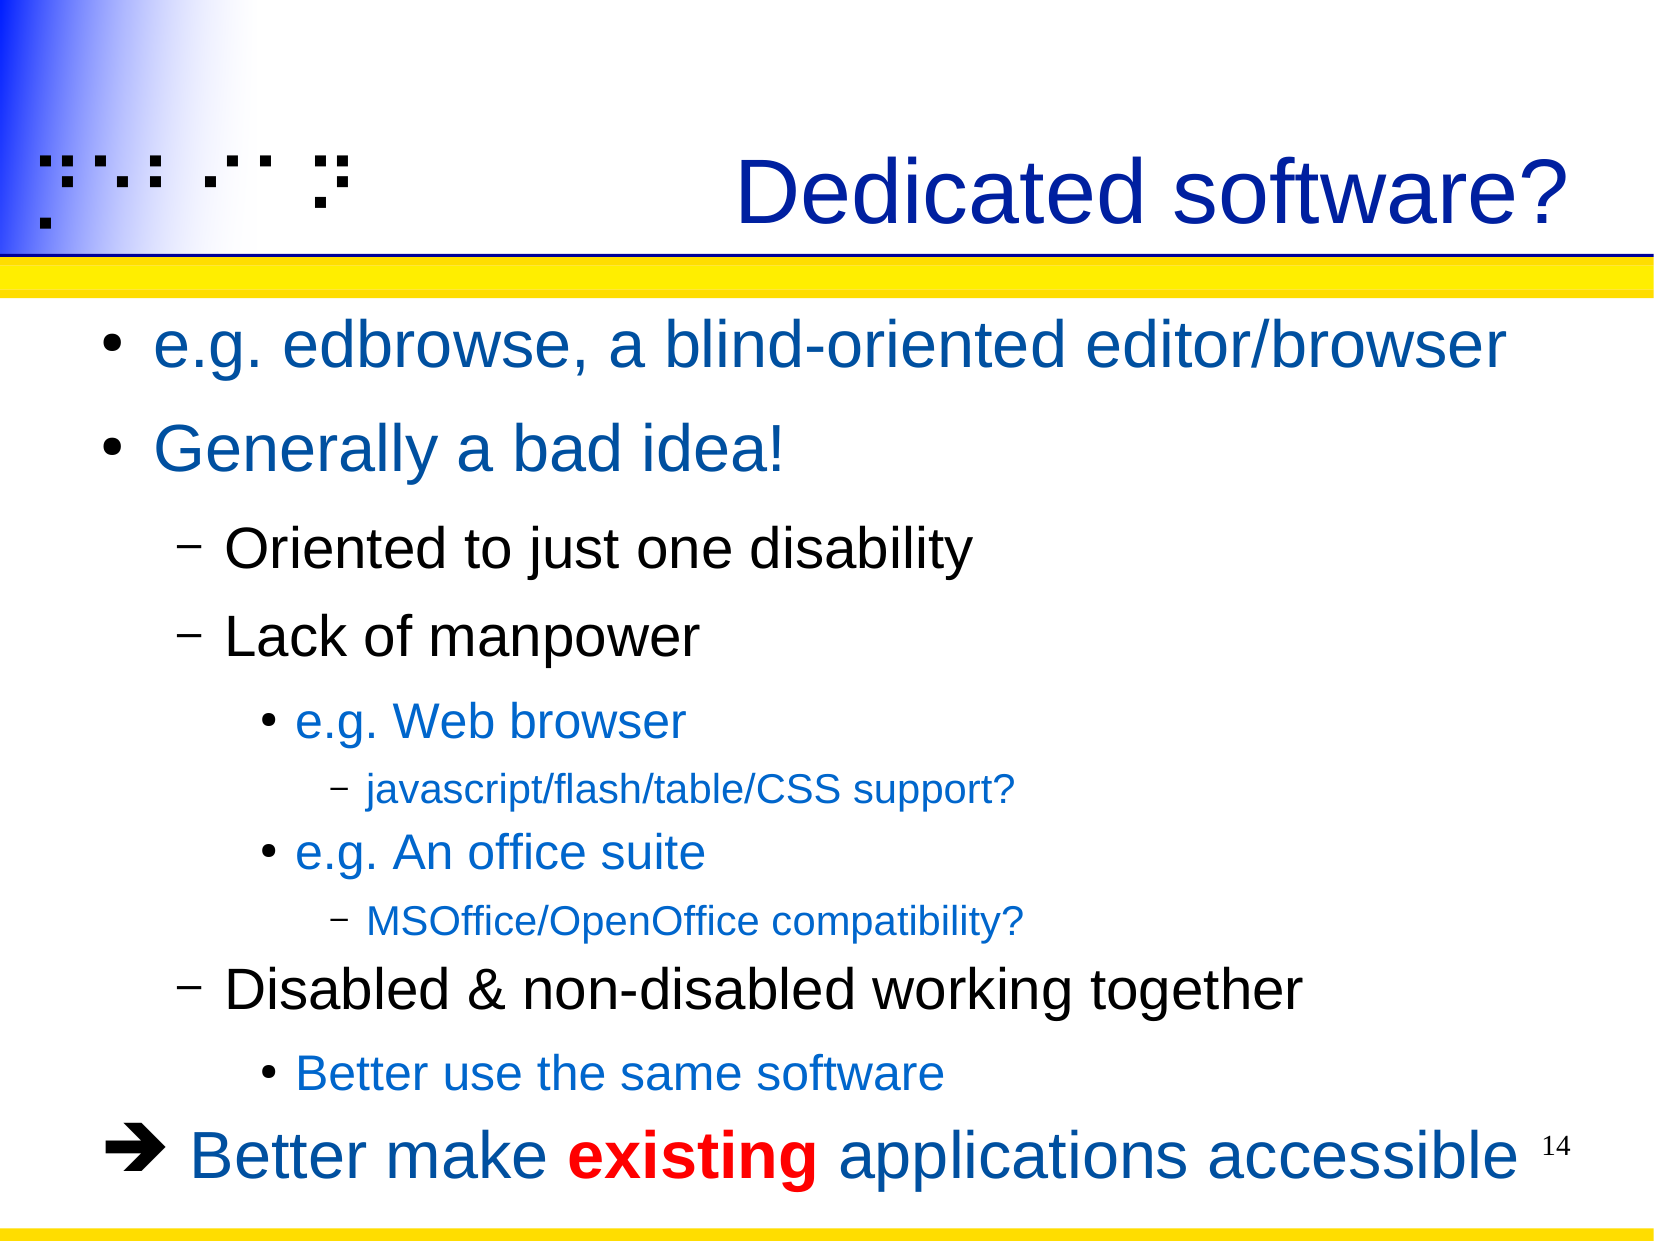

# Dedicated software?
e.g. edbrowse, a blind-oriented editor/browser
Generally a bad idea!
Oriented to just one disability
Lack of manpower
e.g. Web browser
javascript/flash/table/CSS support?
e.g. An office suite
MSOffice/OpenOffice compatibility?
Disabled & non-disabled working together
Better use the same software
 Better make existing applications accessible
14